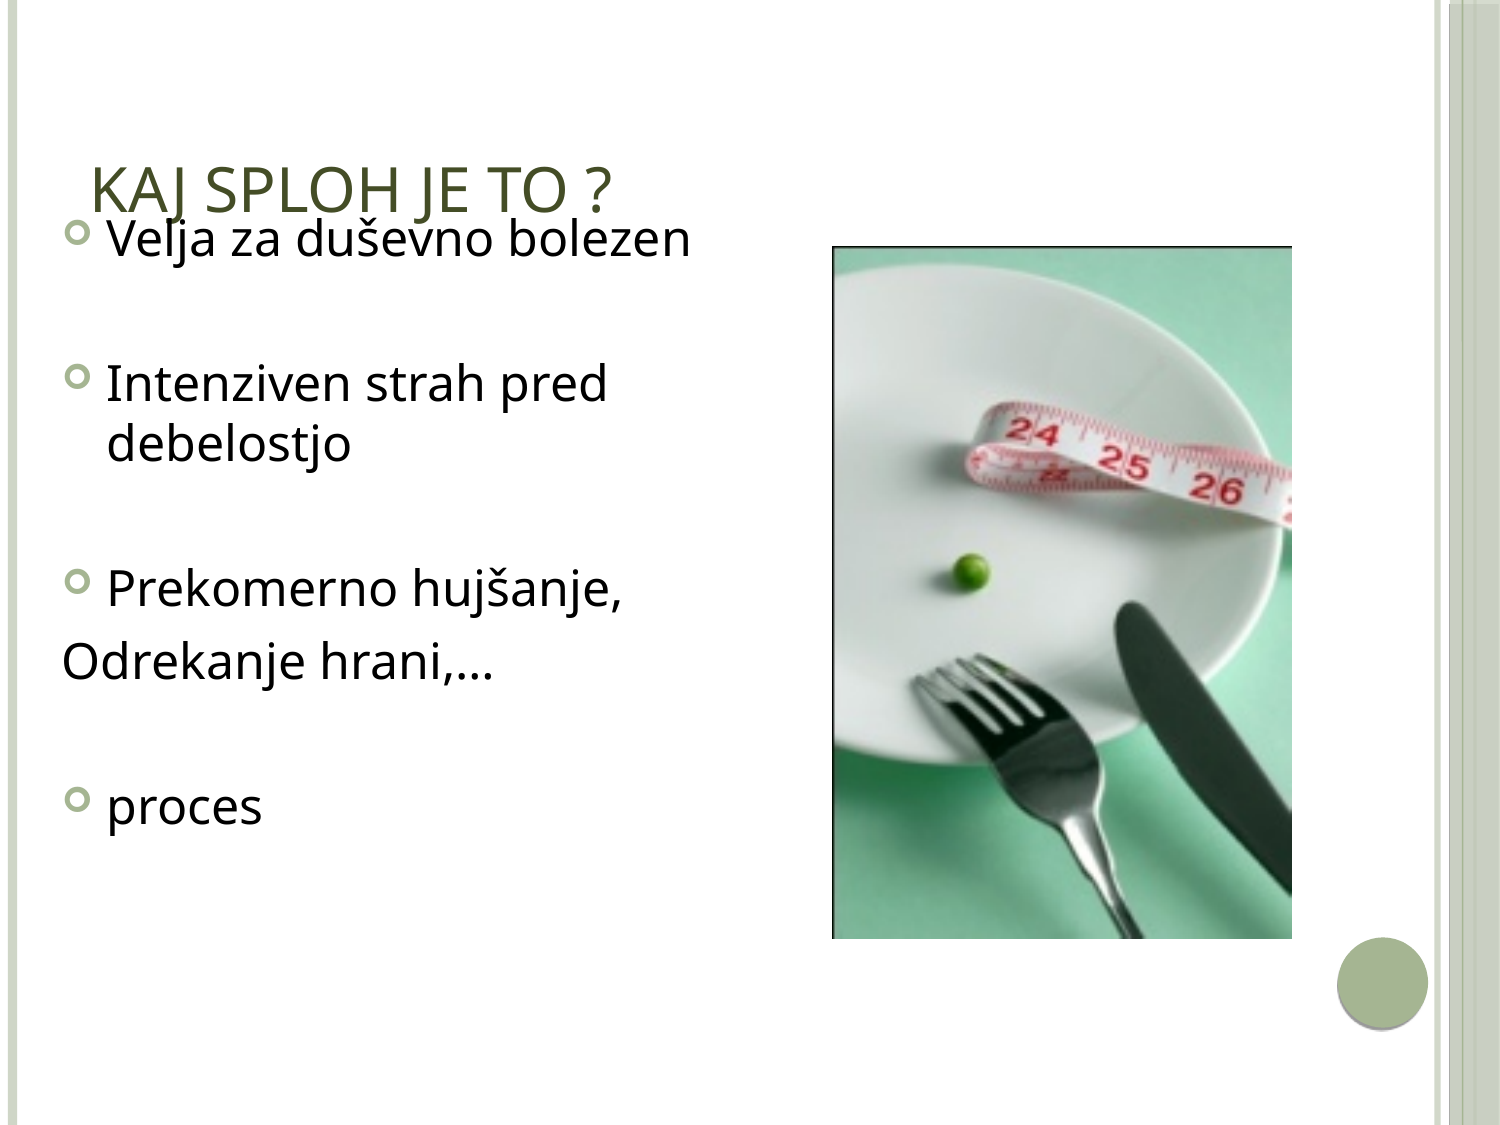

# Kaj sploh je to ?
Velja za duševno bolezen
Intenziven strah pred debelostjo
Prekomerno hujšanje,
Odrekanje hrani,…
proces